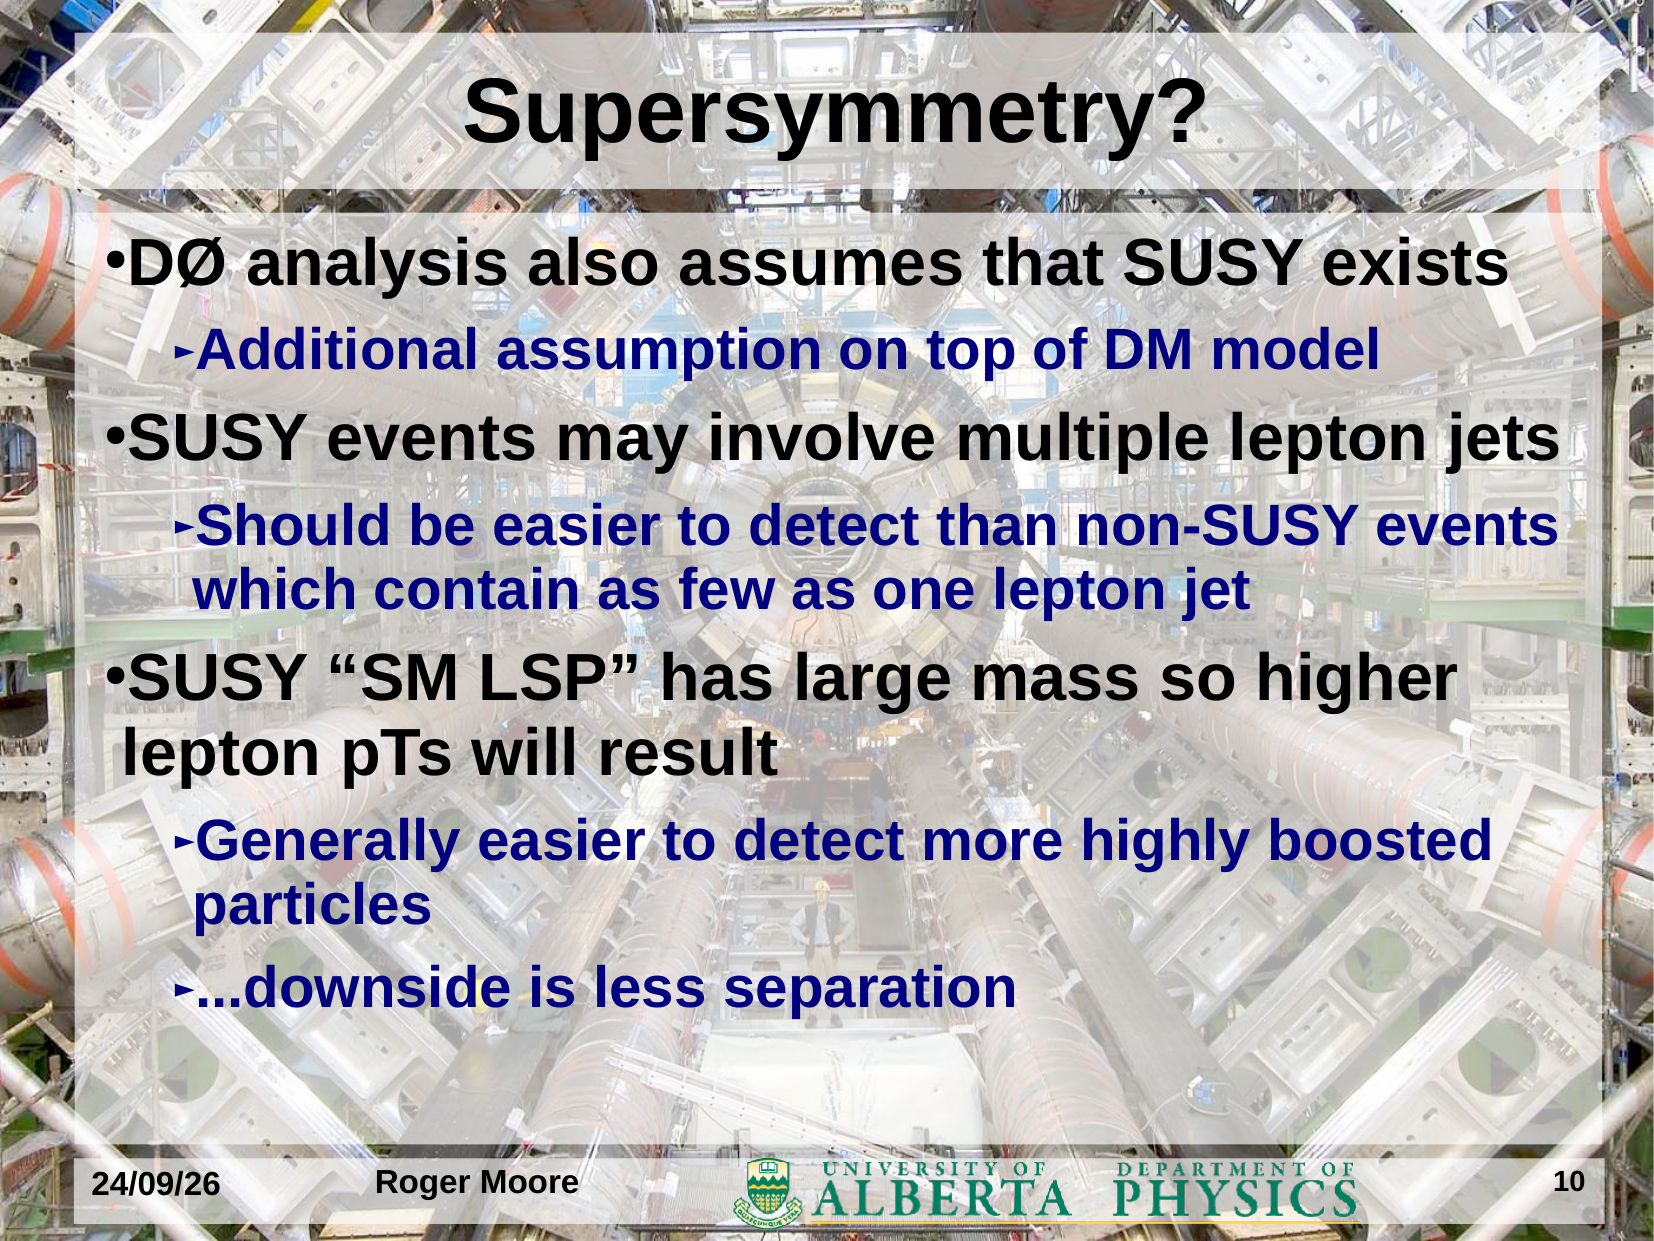

# Supersymmetry?
DØ analysis also assumes that SUSY exists
Additional assumption on top of DM model
SUSY events may involve multiple lepton jets
Should be easier to detect than non-SUSY events which contain as few as one lepton jet
SUSY “SM LSP” has large mass so higher lepton pTs will result
Generally easier to detect more highly boosted particles
...downside is less separation